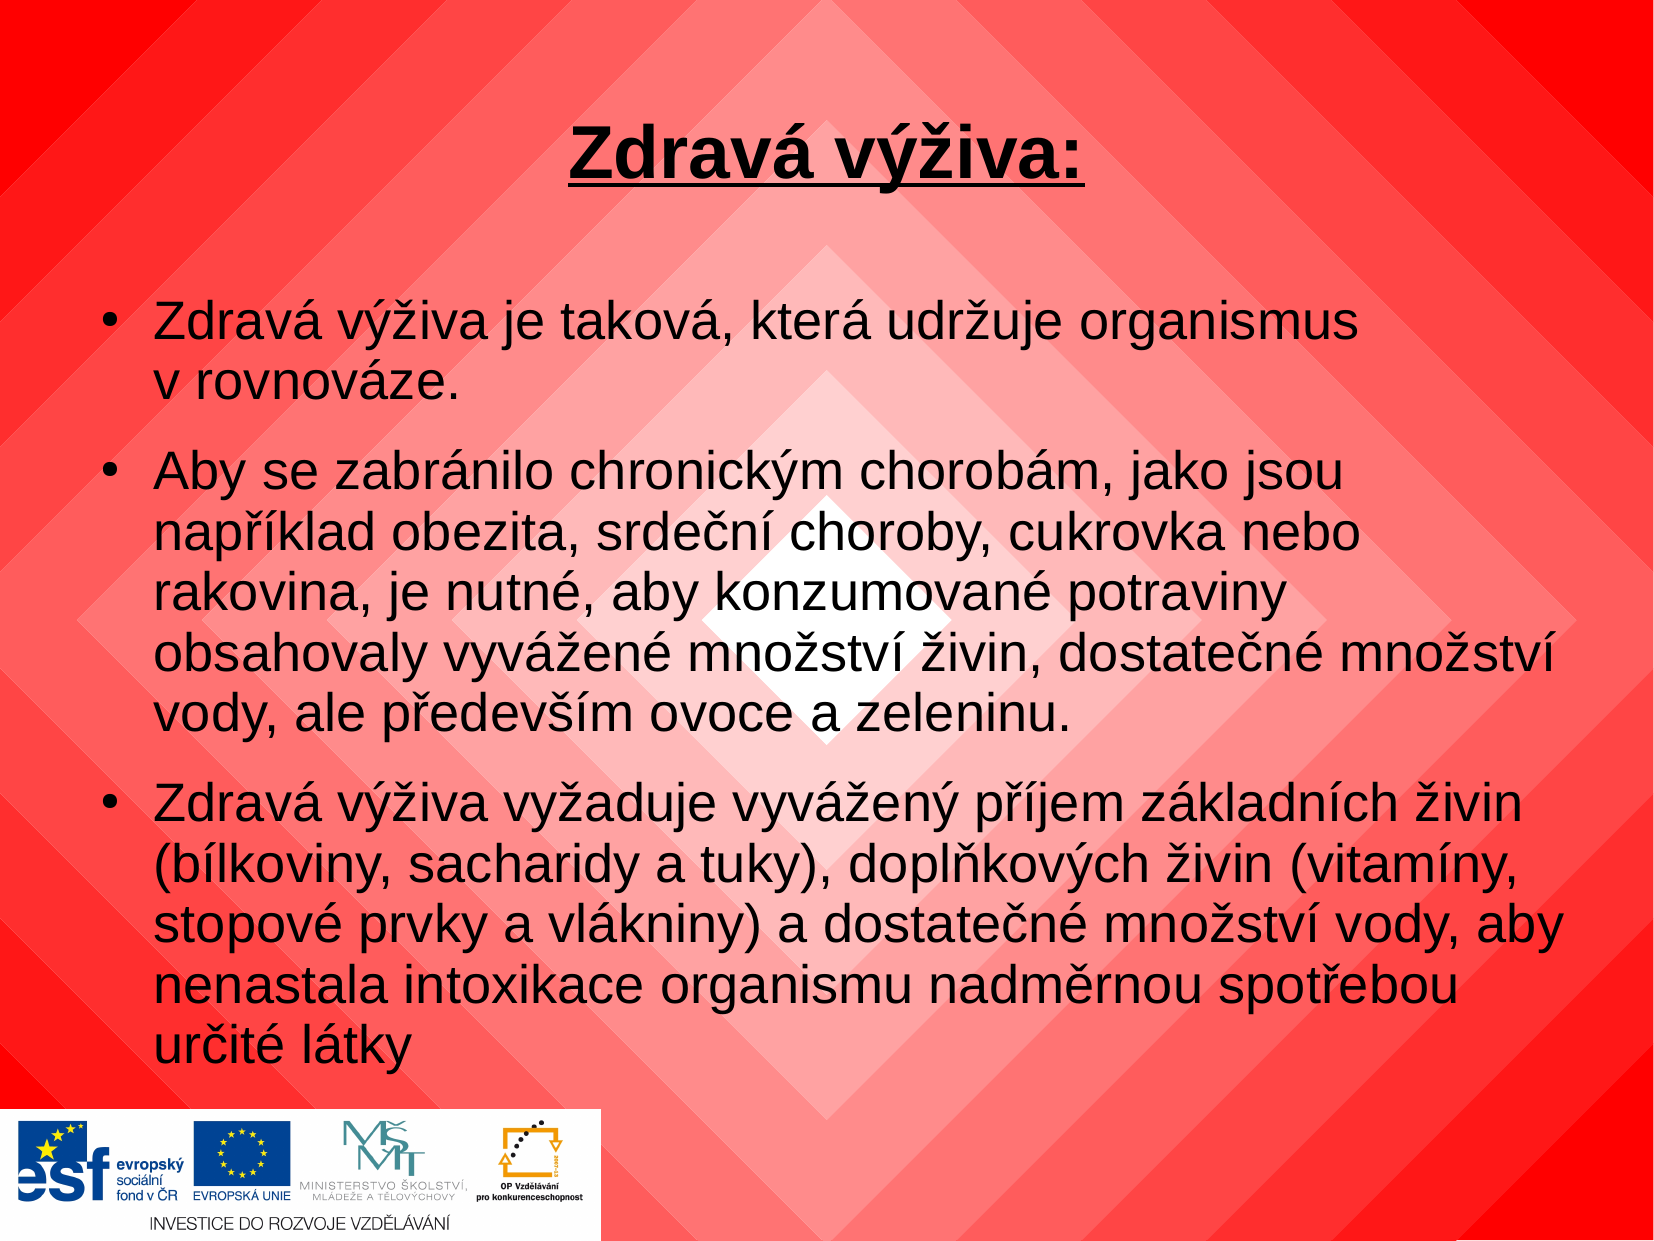

# Zdravá výživa:
Zdravá výživa je taková, která udržuje organismus v rovnováze.
Aby se zabránilo chronickým chorobám, jako jsou například obezita, srdeční choroby, cukrovka nebo rakovina, je nutné, aby konzumované potraviny obsahovaly vyvážené množství živin, dostatečné množství vody, ale především ovoce a zeleninu.
Zdravá výživa vyžaduje vyvážený příjem základních živin (bílkoviny, sacharidy a tuky), doplňkových živin (vitamíny, stopové prvky a vlákniny) a dostatečné množství vody, aby nenastala intoxikace organismu nadměrnou spotřebou určité látky